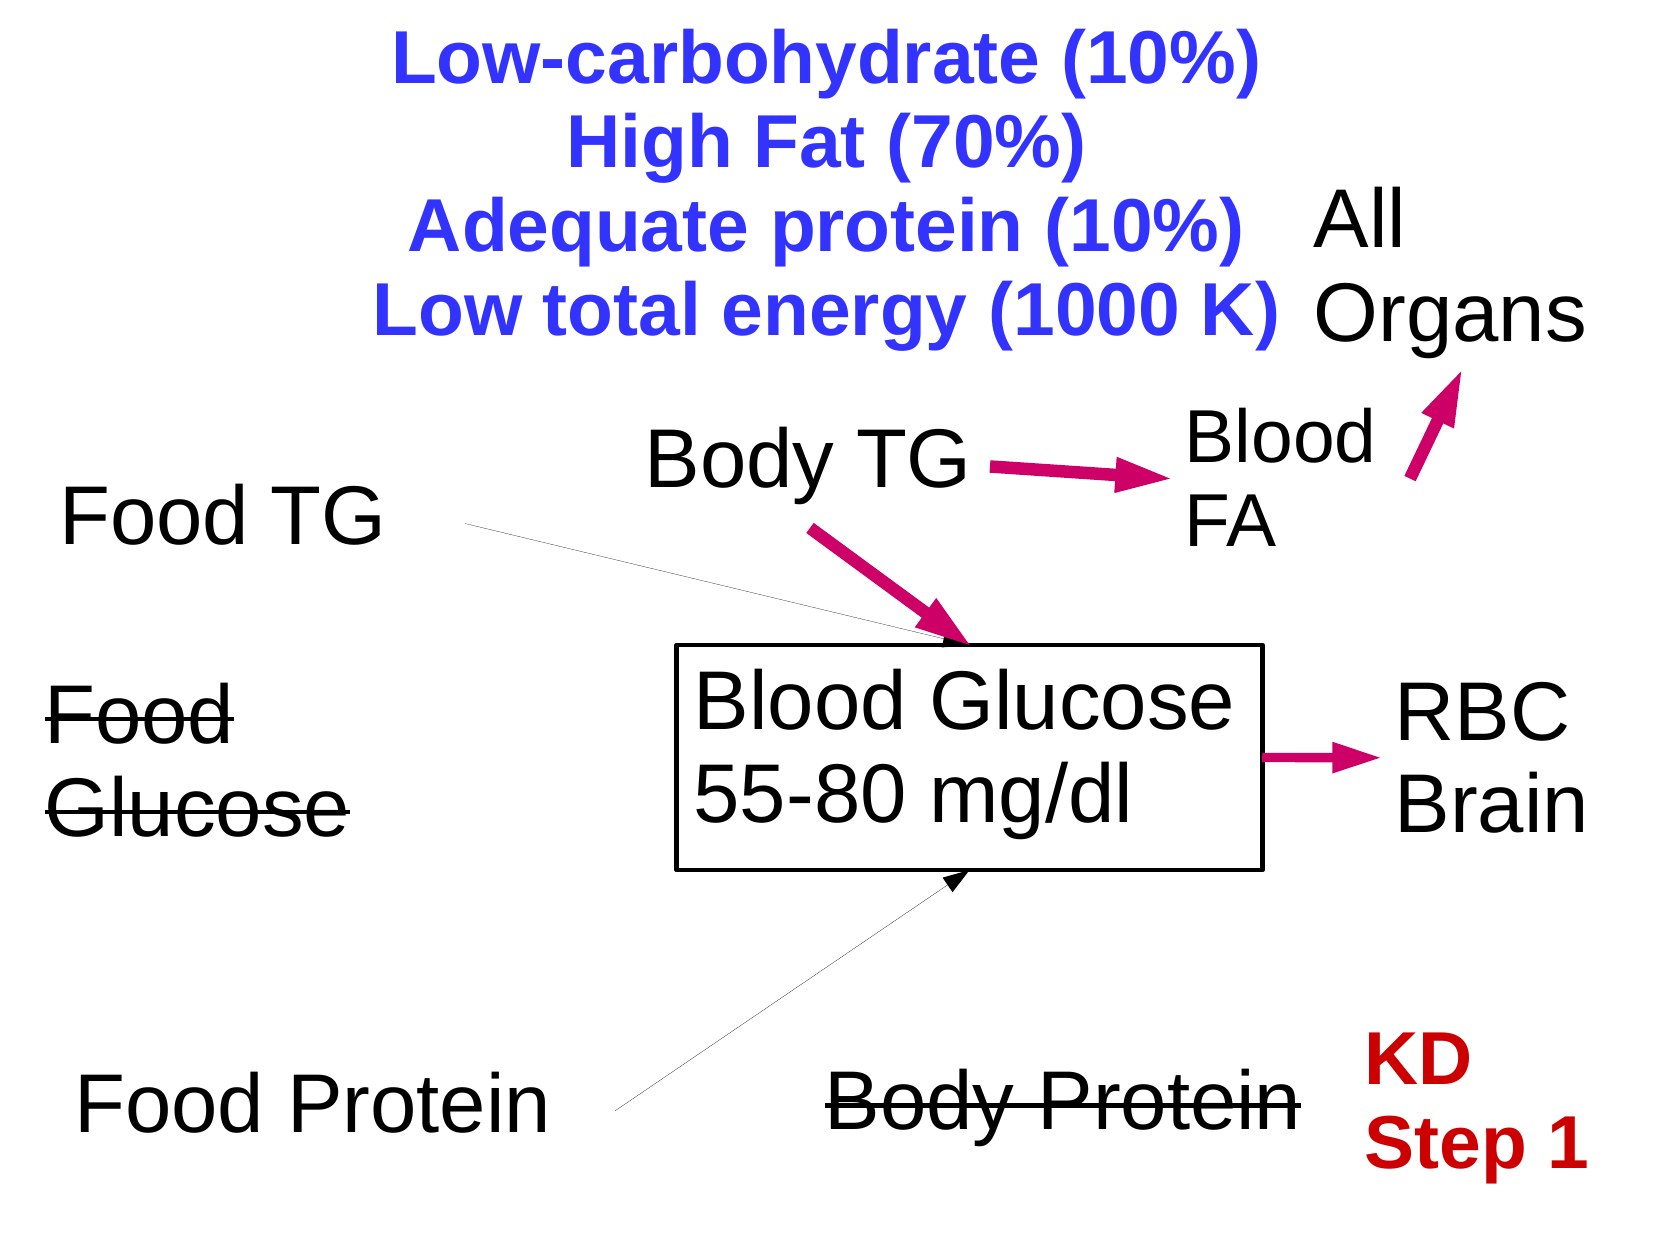

Low-carbohydrate (10%)
High Fat (70%)
Adequate protein (10%)
Low total energy (1000 K)
All Organs
#
Blood
FA
Body TG
Food TG
Blood Glucose 55-80 mg/dl
RBC
Brain
Food Glucose
KD
Step 1
Body Protein
Food Protein